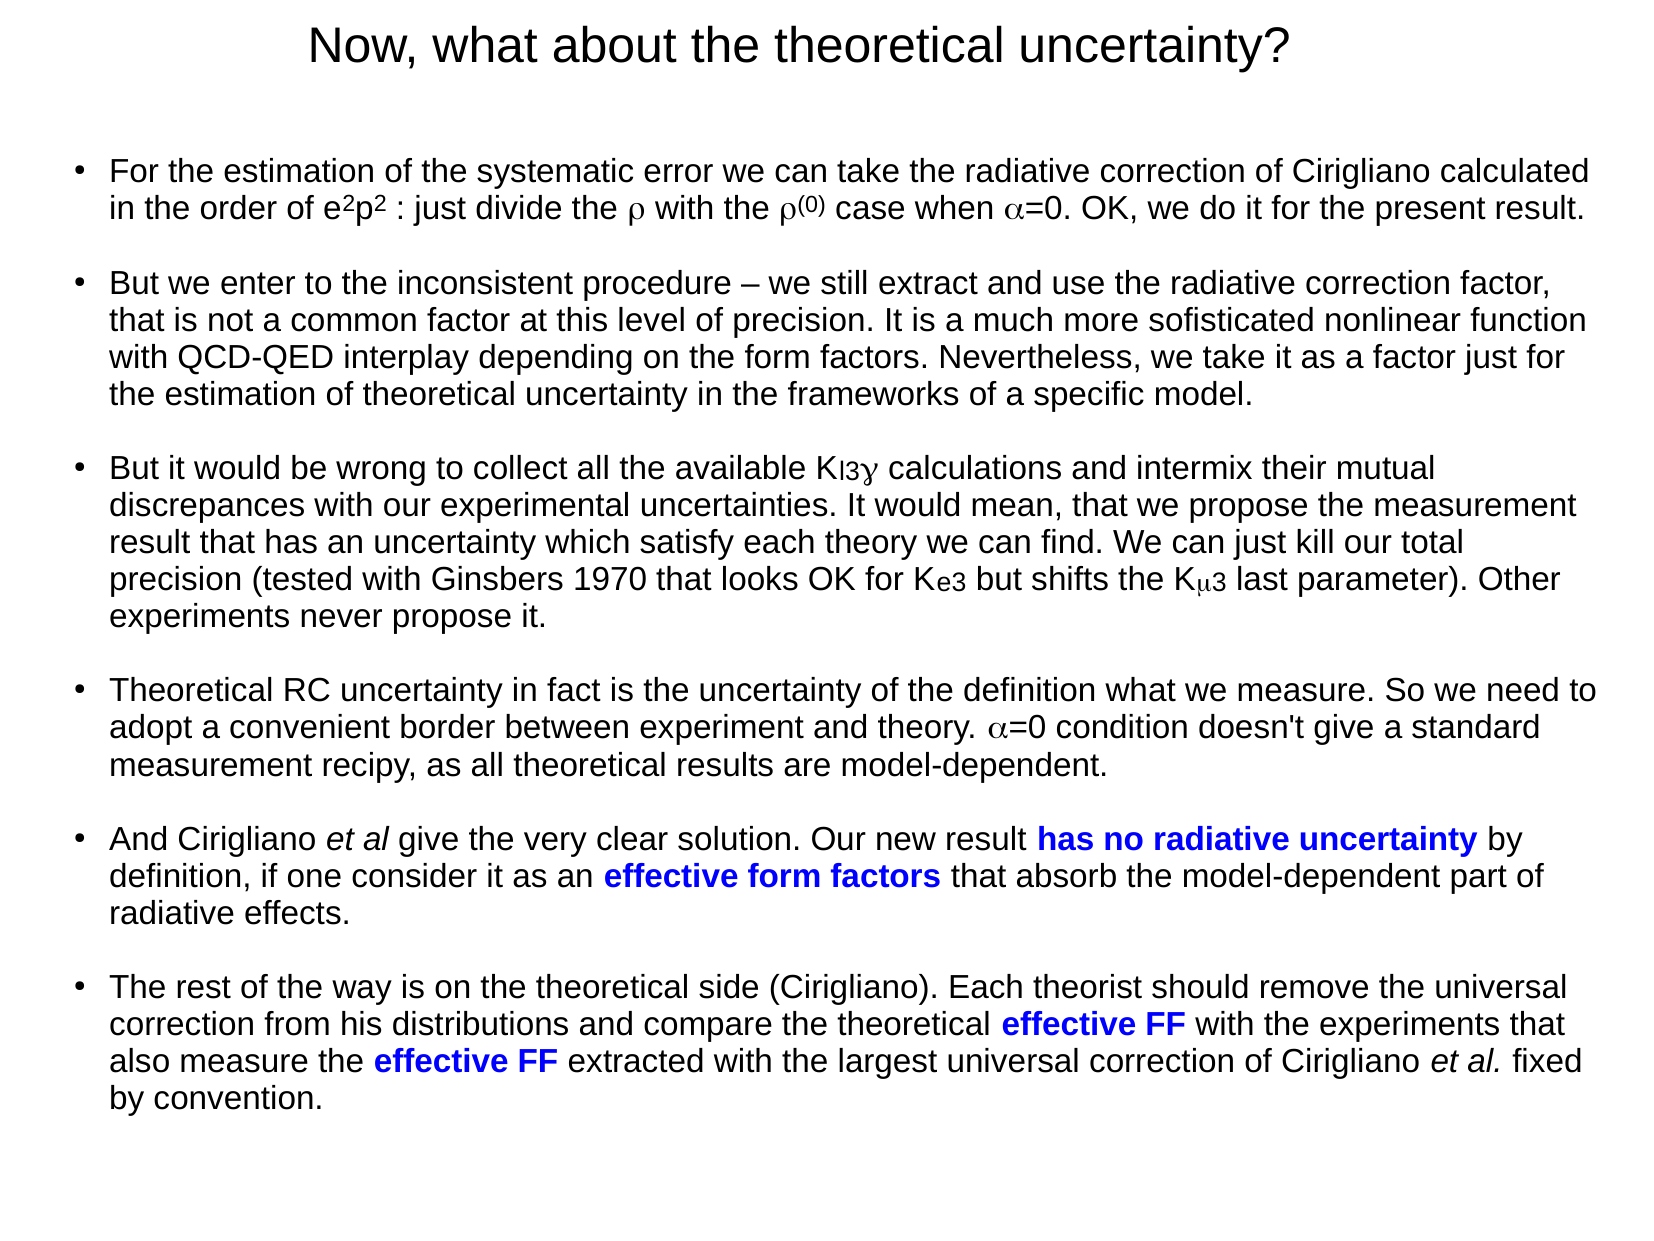

Now, what about the theoretical uncertainty?
For the estimation of the systematic error we can take the radiative correction of Cirigliano calculated in the order of e2p2 : just divide the r with the r(0) case when a=0. OK, we do it for the present result.
But we enter to the inconsistent procedure – we still extract and use the radiative correction factor, that is not a common factor at this level of precision. It is a much more sofisticated nonlinear function with QCD-QED interplay depending on the form factors. Nevertheless, we take it as a factor just for the estimation of theoretical uncertainty in the frameworks of a specific model.
But it would be wrong to collect all the available Kl3g calculations and intermix their mutual discrepances with our experimental uncertainties. It would mean, that we propose the measurement result that has an uncertainty which satisfy each theory we can find. We can just kill our total precision (tested with Ginsbers 1970 that looks OK for Ke3 but shifts the Km3 last parameter). Other experiments never propose it.
Theoretical RC uncertainty in fact is the uncertainty of the definition what we measure. So we need to adopt a convenient border between experiment and theory. a=0 condition doesn't give a standard measurement recipy, as all theoretical results are model-dependent.
And Cirigliano et al give the very clear solution. Our new result has no radiative uncertainty by definition, if one consider it as an effective form factors that absorb the model-dependent part of radiative effects.
The rest of the way is on the theoretical side (Cirigliano). Each theorist should remove the universal correction from his distributions and compare the theoretical effective FF with the experiments that also measure the effective FF extracted with the largest universal correction of Cirigliano et al. fixed by convention.